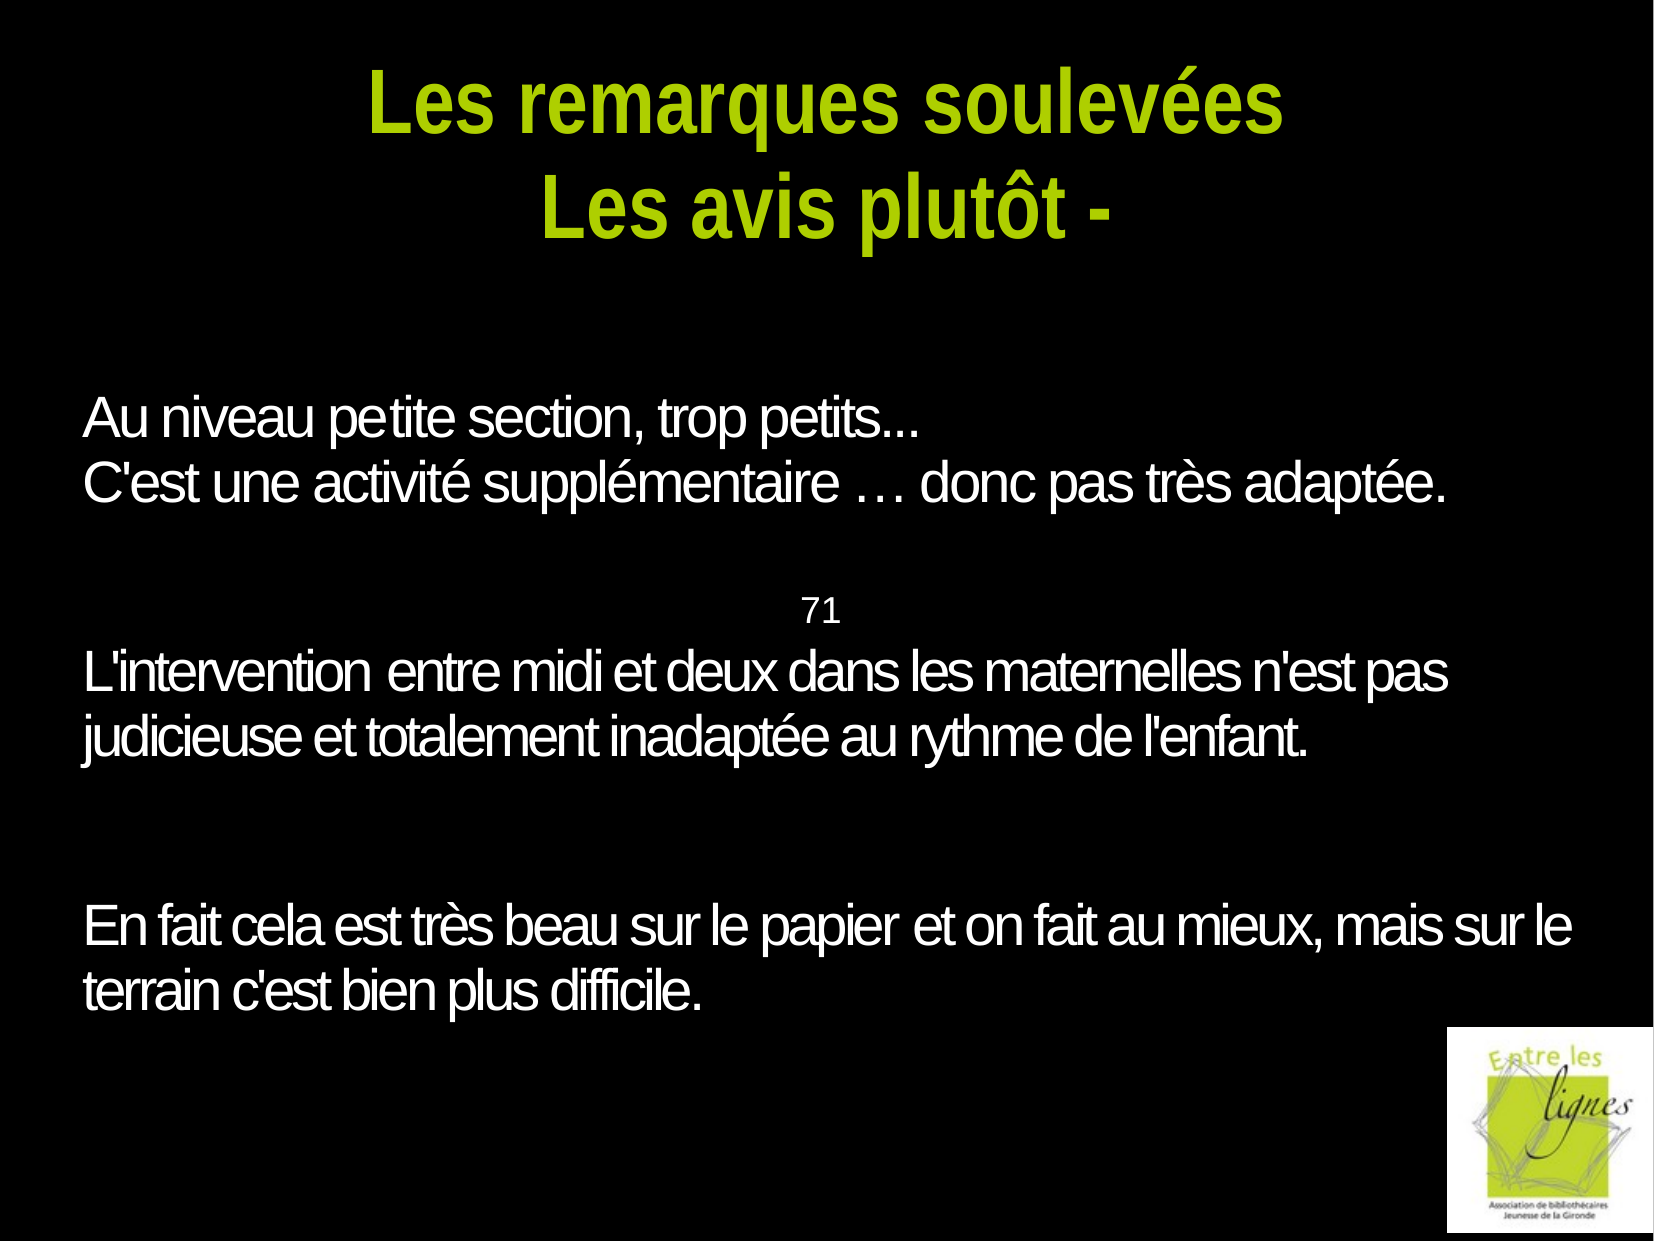

71
# Les remarques soulevées Les avis plutôt -
Au niveau petite section, trop petits... C'est une activité supplémentaire … donc pas très adaptée.
L'intervention entre midi et deux dans les maternelles n'est pas judicieuse et totalement inadaptée au rythme de l'enfant.
En fait cela est très beau sur le papier et on fait au mieux, mais sur le terrain c'est bien plus difficile.